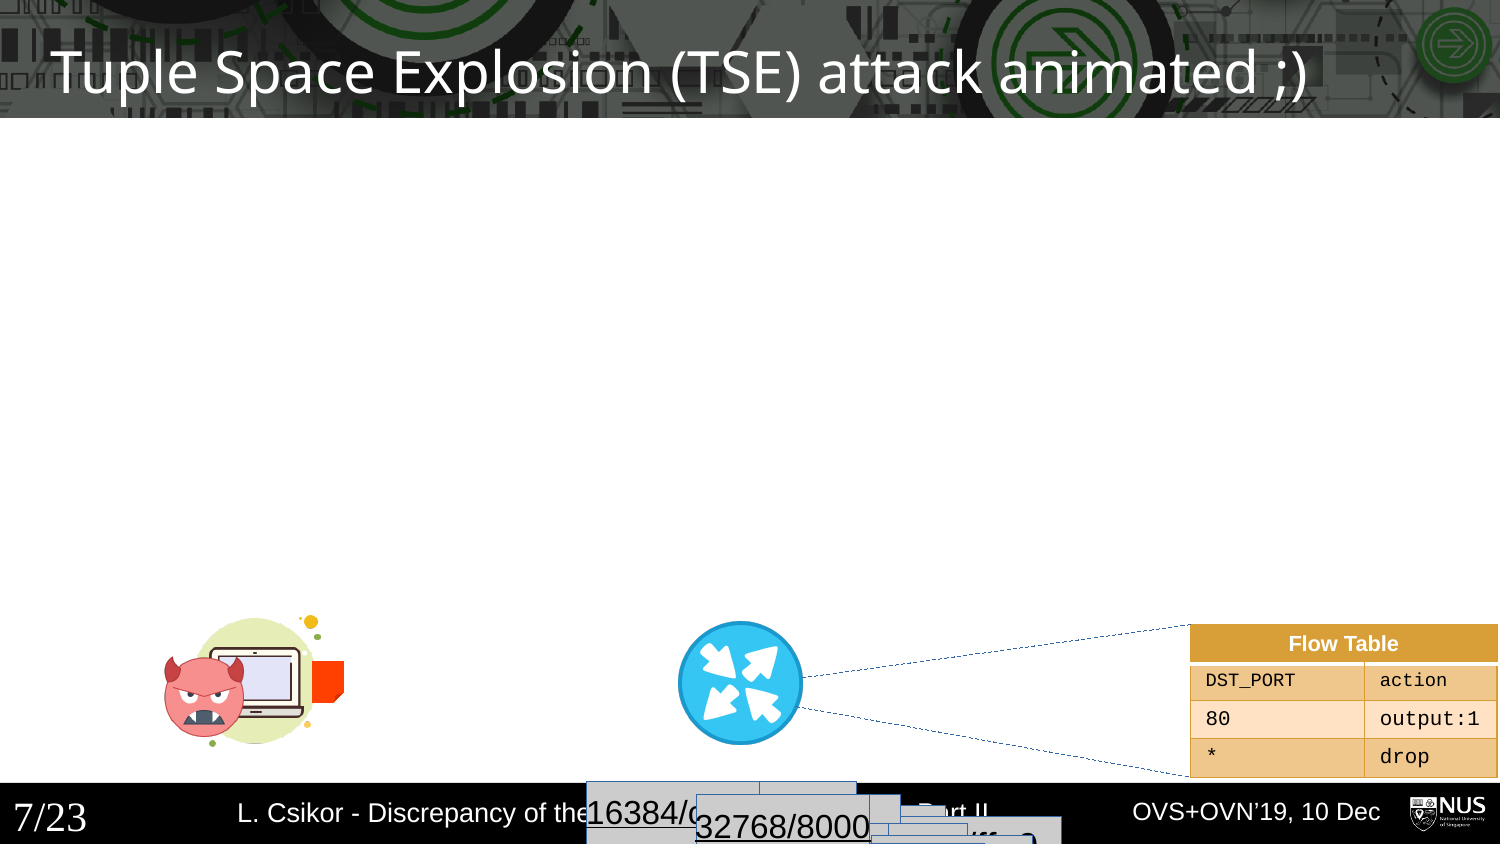

Tuple Space Explosion (TSE) attack animated ;)
| Flow Table | |
| --- | --- |
| DST\_PORT | action |
| 80 | output:1 |
| \* | drop |
16384/c000
16384 drop
512/fe00
512 drop
32768/8000
32768 drop
80/ffff
80 allow
1024/fc00
1024 drop
96/ffe0
64 drop
81/ffff
81 drop
84/fffc
84 drop
0/ffc0
0 drop
64/fff0
64 drop
256/ff00
256 drop
88/fff8
88 drop
82/fffe
82 drop
128/ff80
128 drop
4096/f000
4096 drop
8192/e000
8192 drop
2048/f800
2048 drop